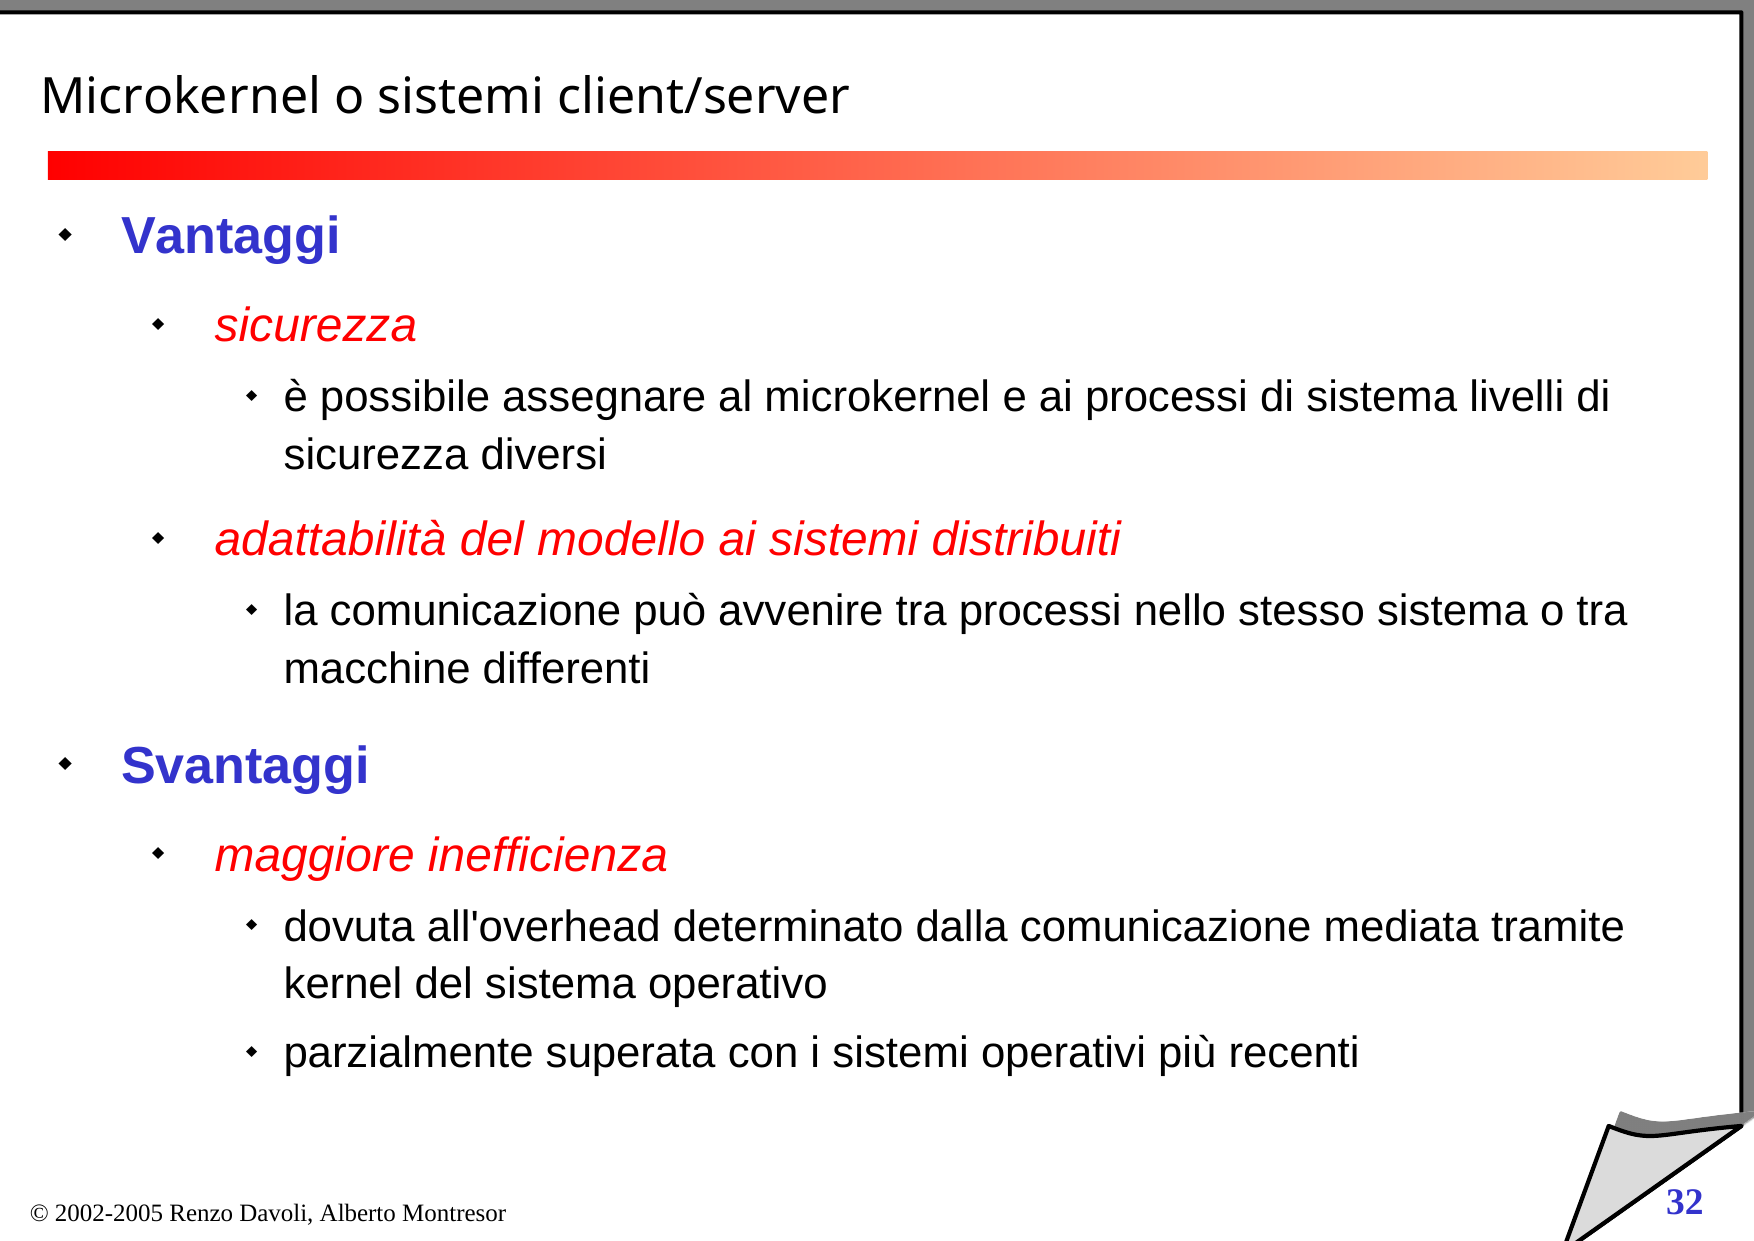

# Microkernel o sistemi client/server
Vantaggi
sicurezza
è possibile assegnare al microkernel e ai processi di sistema livelli di sicurezza diversi
adattabilità del modello ai sistemi distribuiti
la comunicazione può avvenire tra processi nello stesso sistema o tra macchine differenti
Svantaggi
maggiore inefficienza
dovuta all'overhead determinato dalla comunicazione mediata tramite kernel del sistema operativo
parzialmente superata con i sistemi operativi più recenti